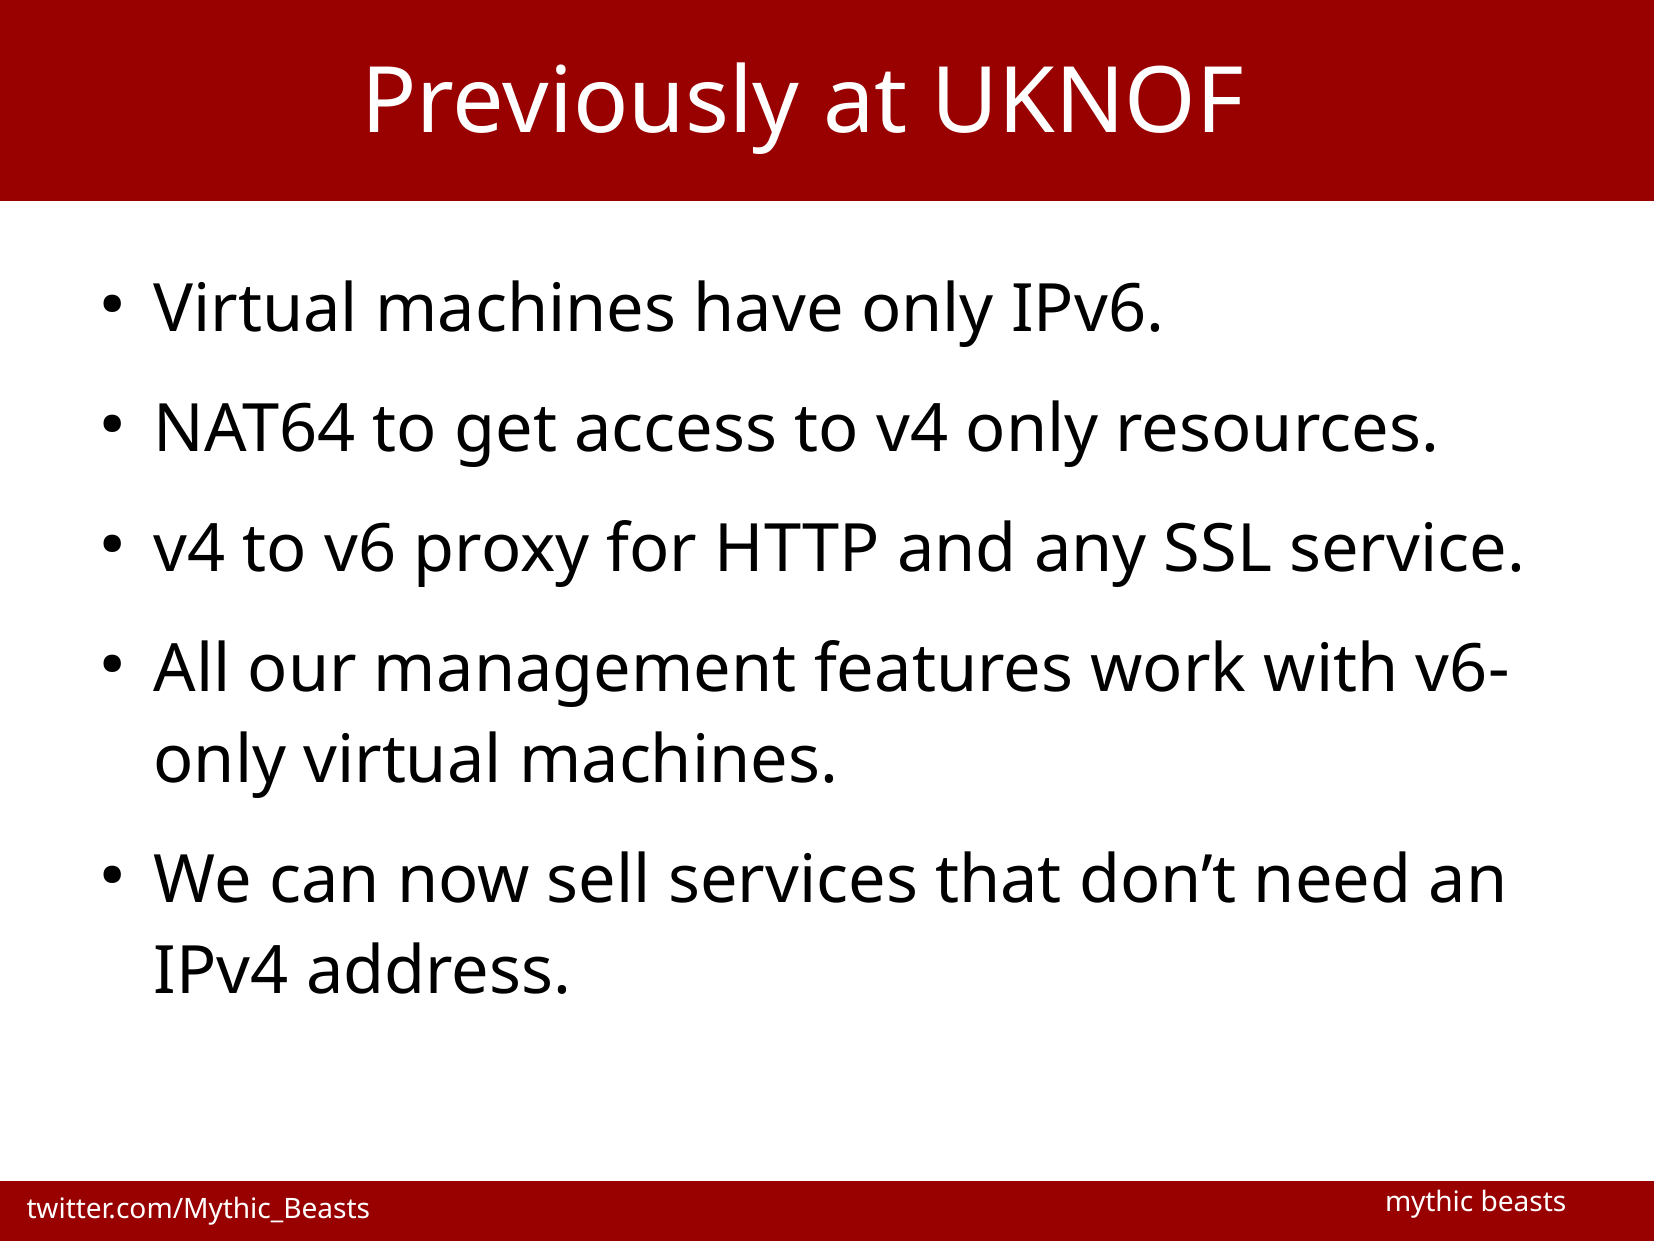

# Previously at UKNOF
Virtual machines have only IPv6.
NAT64 to get access to v4 only resources.
v4 to v6 proxy for HTTP and any SSL service.
All our management features work with v6-only virtual machines.
We can now sell services that don’t need an IPv4 address.